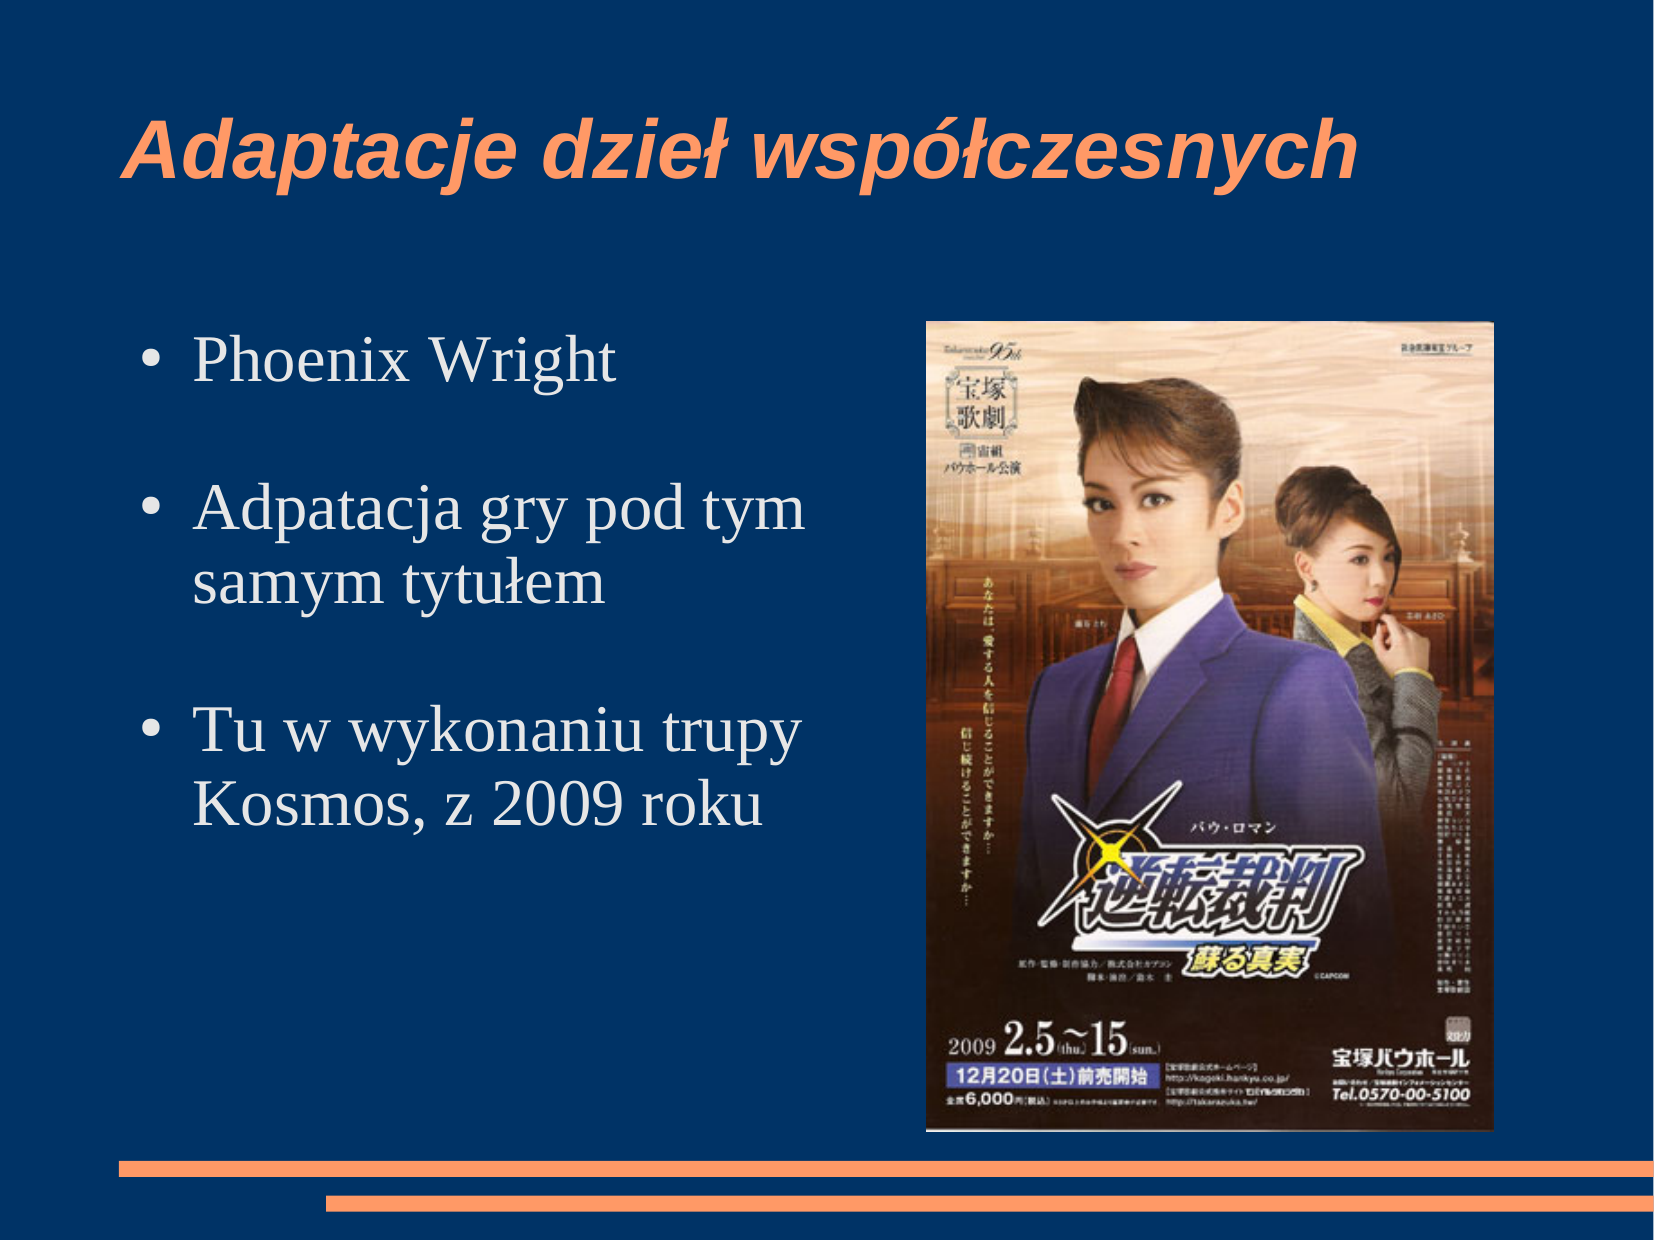

# Adaptacje dzieł współczesnych
Phoenix Wright
Adpatacja gry pod tym samym tytułem
Tu w wykonaniu trupy Kosmos, z 2009 roku